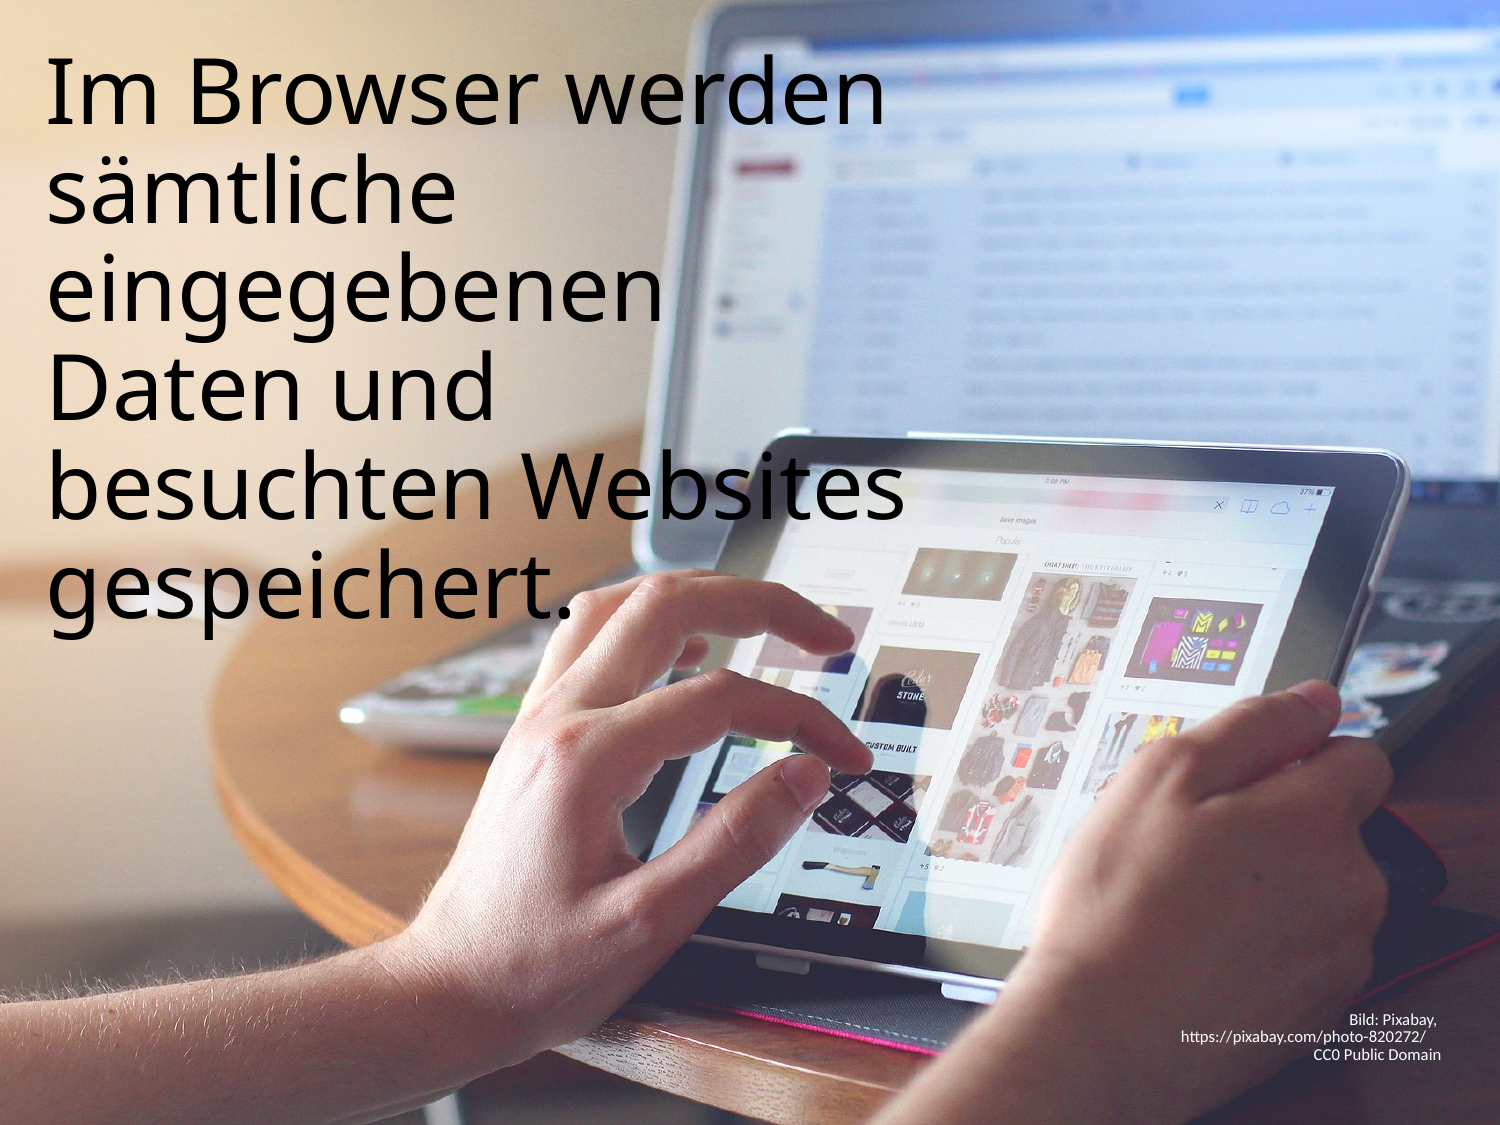

Im Browser werden sämtliche eingegebenen Daten und besuchten Websites gespeichert.
Bild: Pixabay,
https://pixabay.com/photo-820272/
CC0 Public Domain